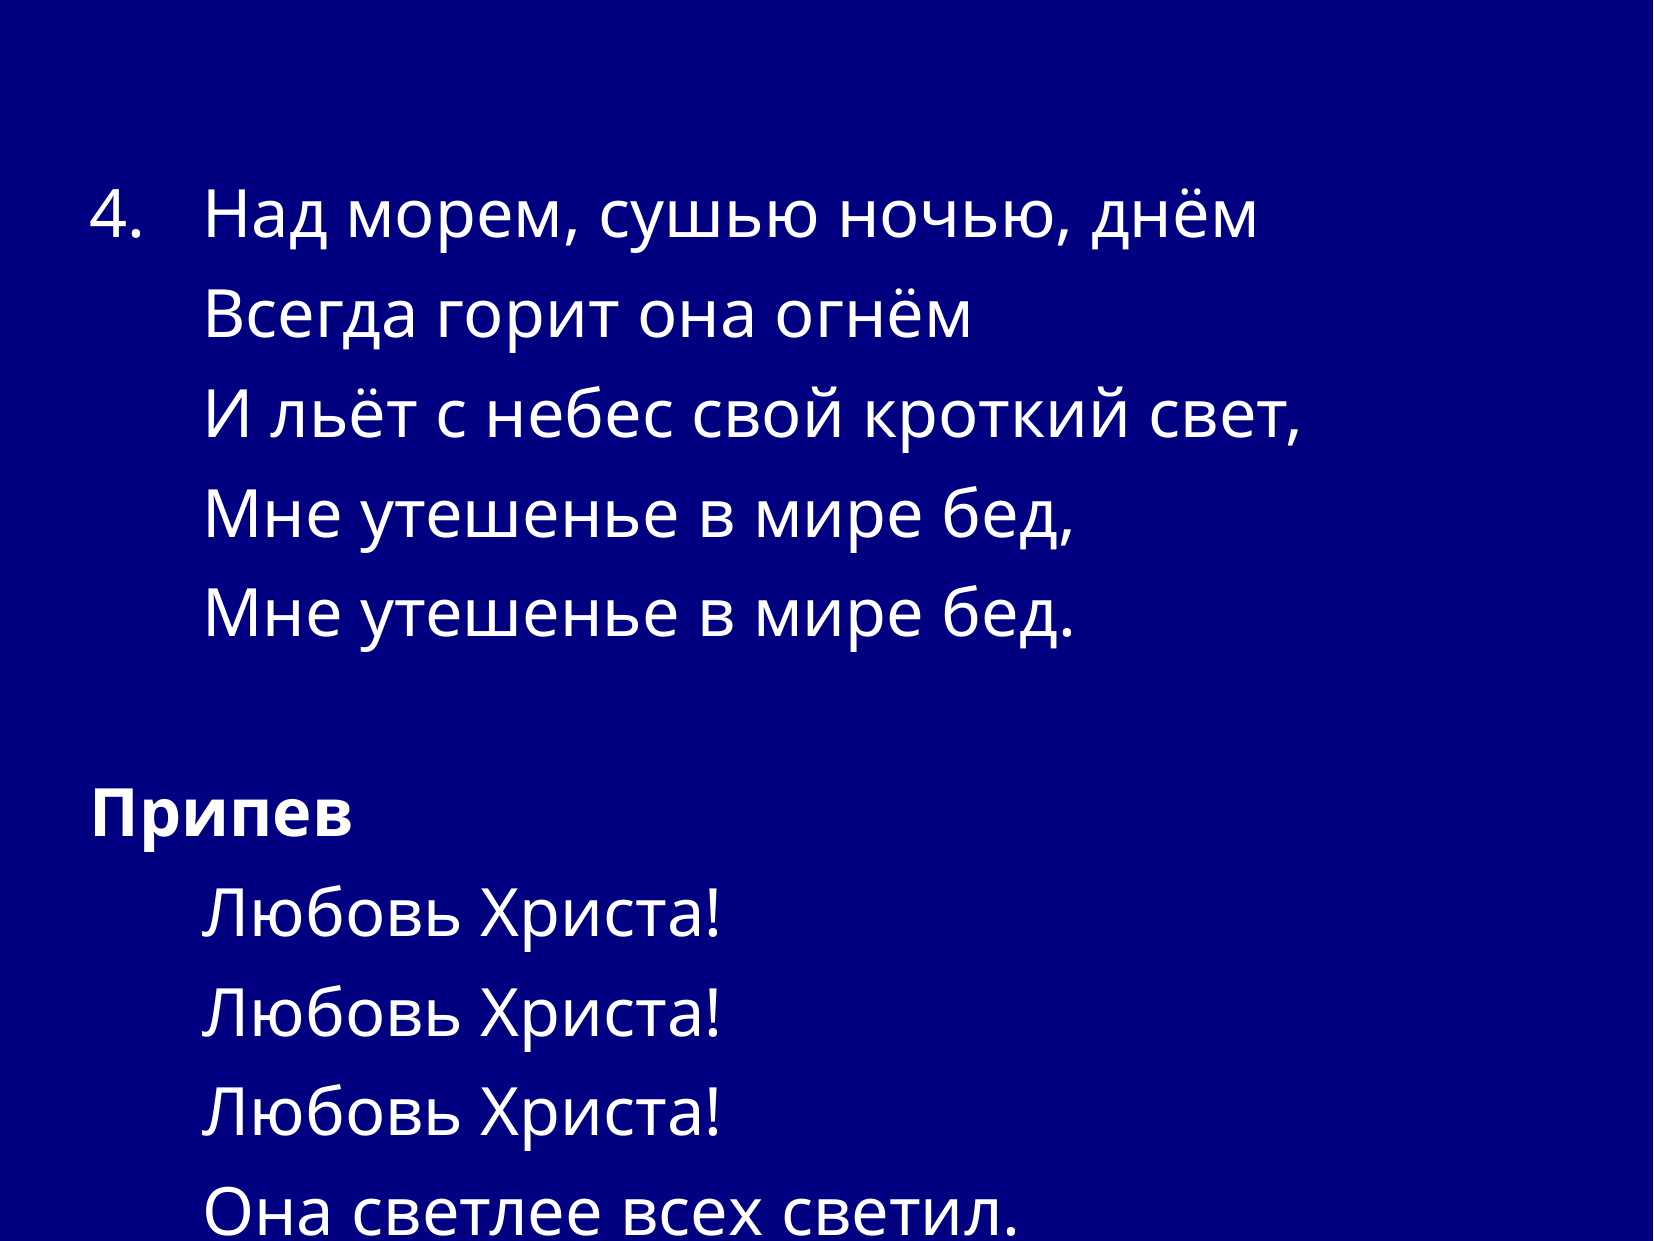

4.	Над морем, сушью ночью, днём
	Всегда горит она огнём
	И льёт с небес свой кроткий свет,
	Мне утешенье в мире бед,
	Мне утешенье в мире бед.
Припев
	Любовь Христа!
	Любовь Христа!
	Любовь Христа!
	Она светлее всех светил.